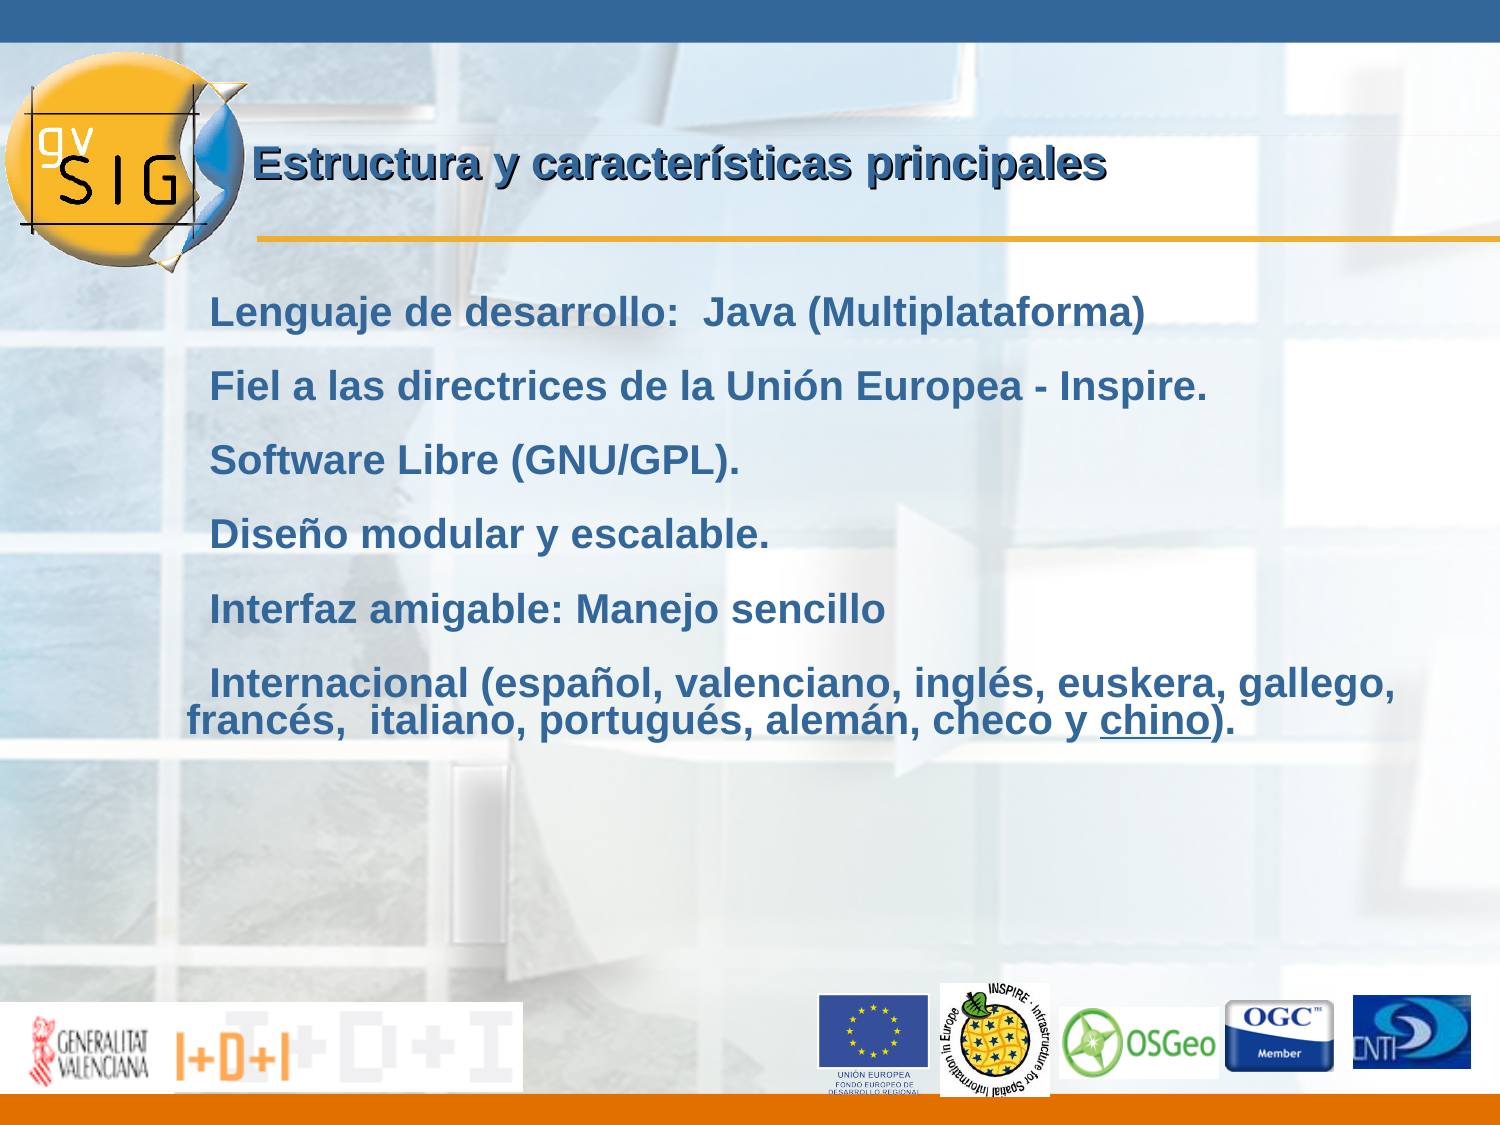

Estructura y características principales
 Lenguaje de desarrollo: Java (Multiplataforma)
 Fiel a las directrices de la Unión Europea - Inspire.
 Software Libre (GNU/GPL).
 Diseño modular y escalable.
 Interfaz amigable: Manejo sencillo
 Internacional (español, valenciano, inglés, euskera, gallego, francés, italiano, portugués, alemán, checo y chino).